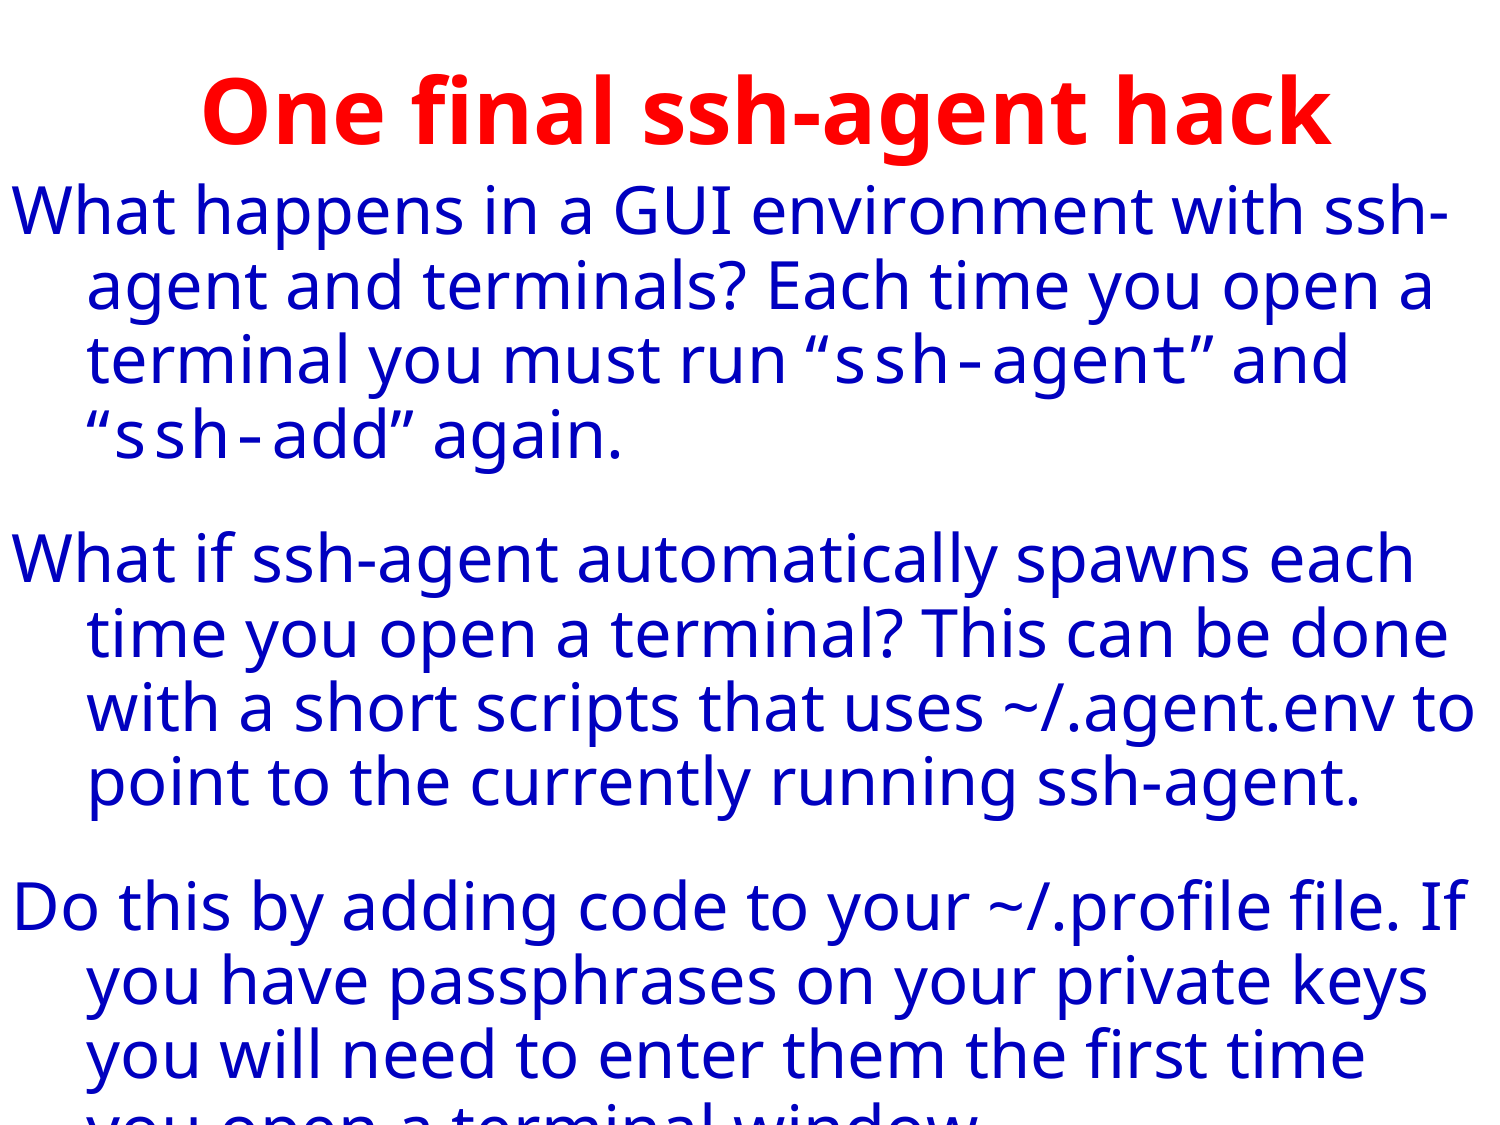

One final ssh-agent hack
# What happens in a GUI environment with ssh-agent and terminals? Each time you open a terminal you must run “ssh-agent” and “ssh-add” again.
What if ssh-agent automatically spawns each time you open a terminal? This can be done with a short scripts that uses ~/.agent.env to point to the currently running ssh-agent.
Do this by adding code to your ~/.profile file. If you have passphrases on your private keys you will need to enter them the first time you open a terminal window.